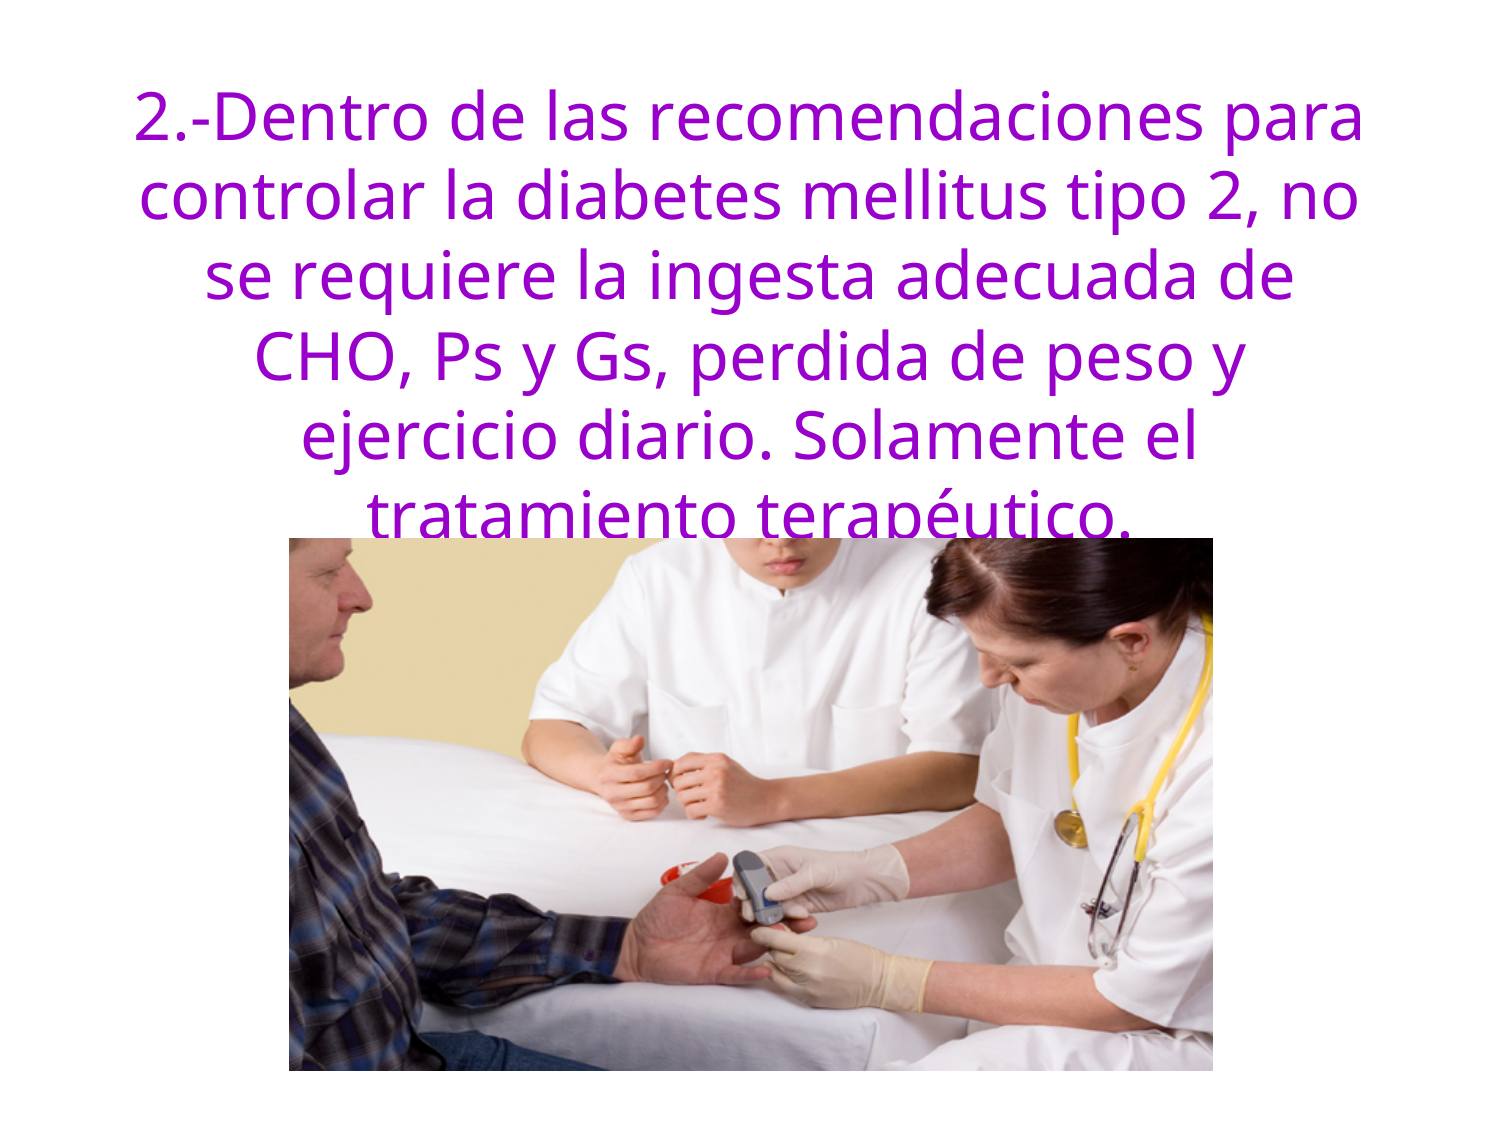

# 2.-Dentro de las recomendaciones para controlar la diabetes mellitus tipo 2, no se requiere la ingesta adecuada de CHO, Ps y Gs, perdida de peso y ejercicio diario. Solamente el tratamiento terapéutico.